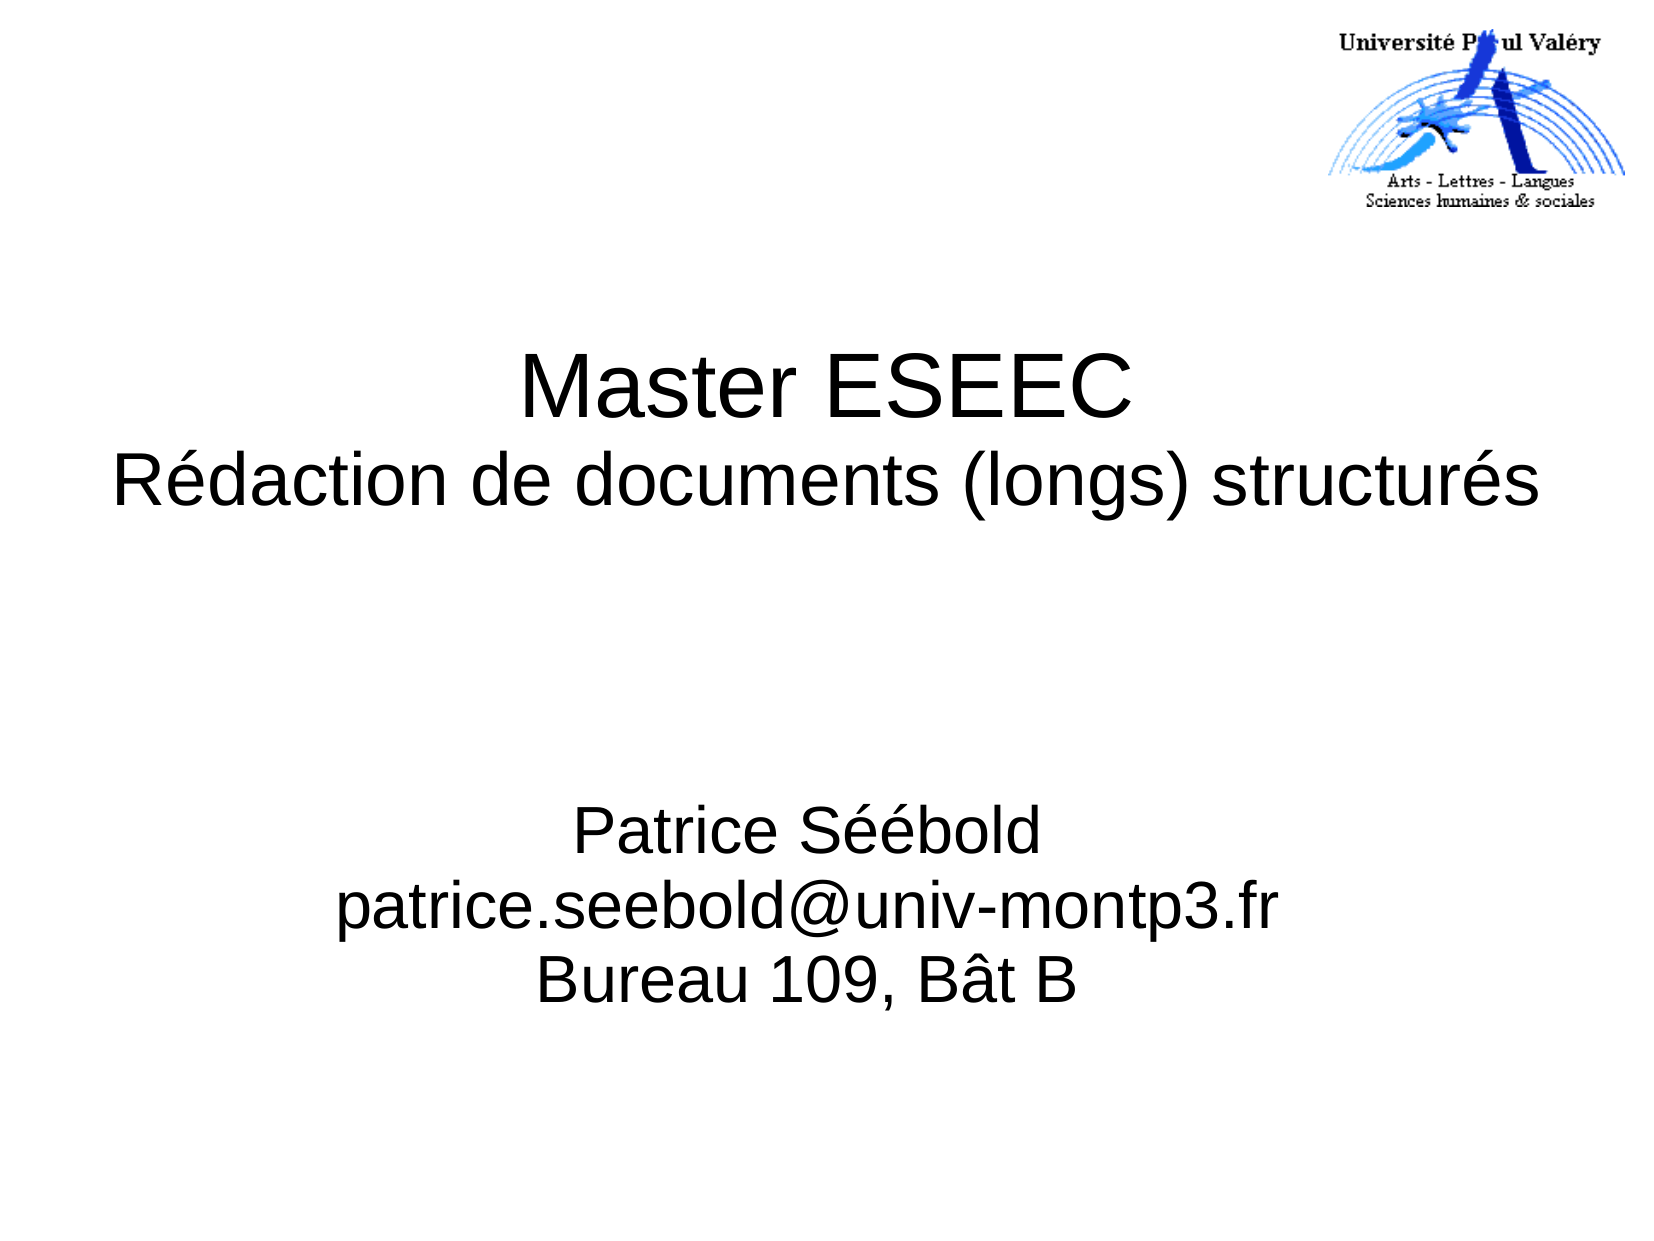

# Master ESEEC Rédaction de documents (longs) structurés
Patrice Séébold
patrice.seebold@univ-montp3.fr
Bureau 109, Bât B